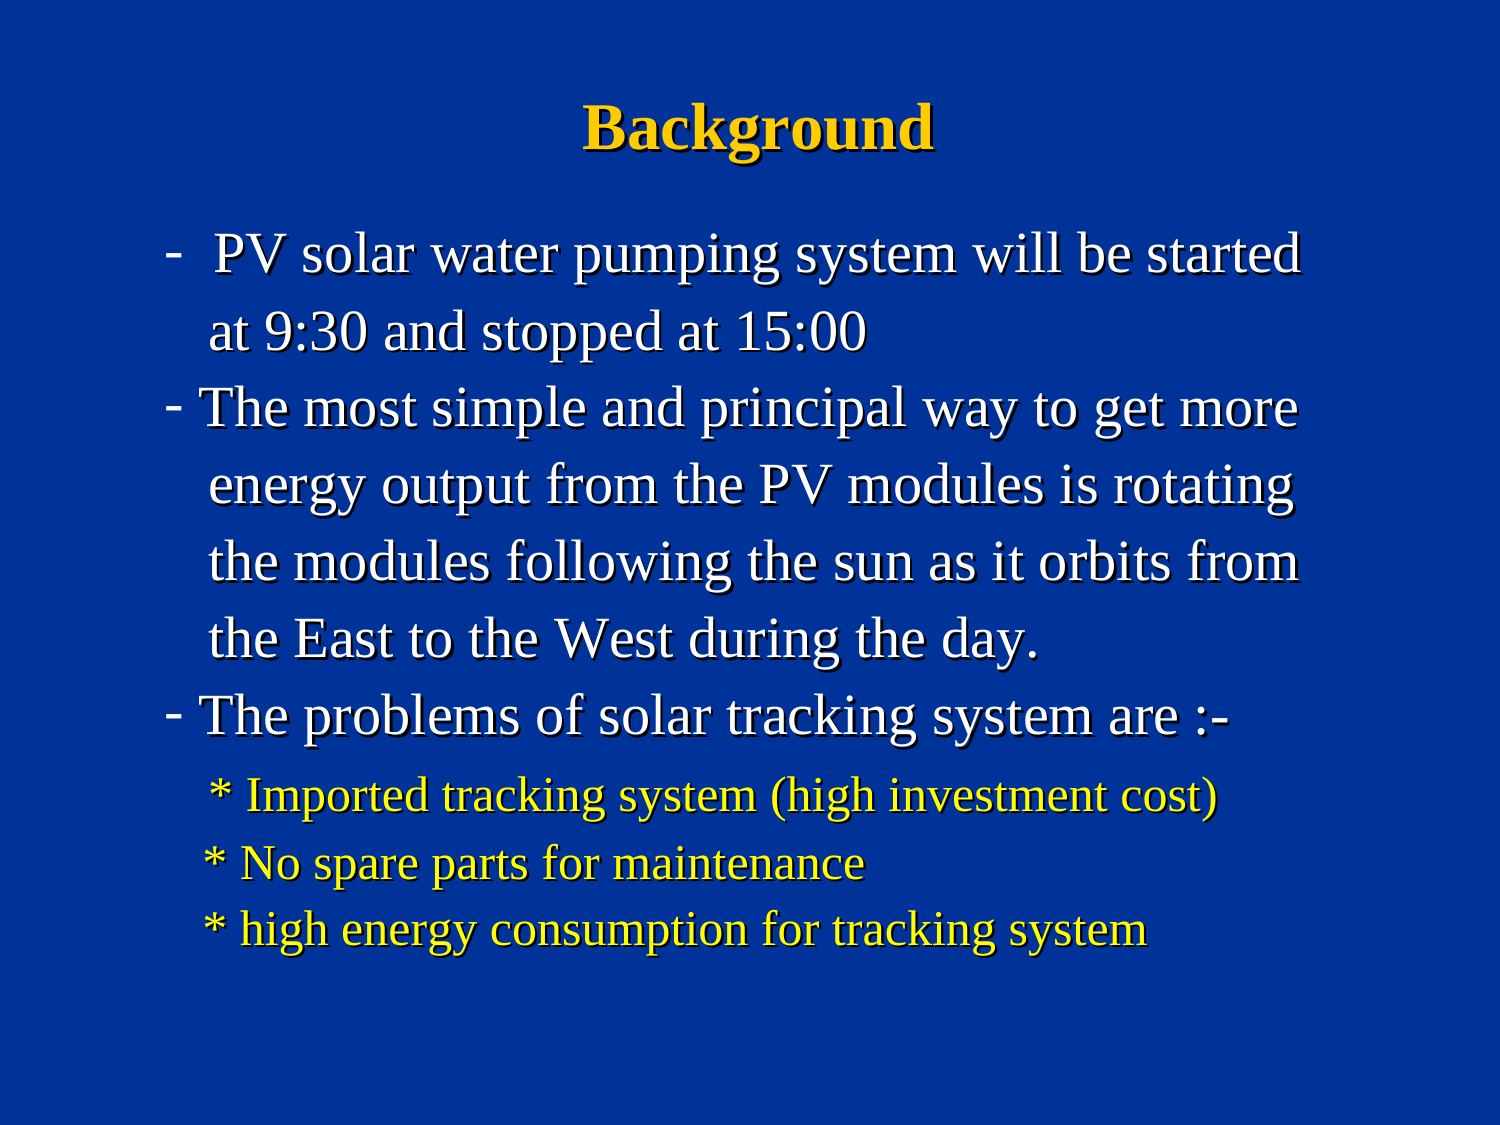

Background
 PV solar water pumping system will be started
 at 9:30 and stopped at 15:00
 The most simple and principal way to get more
 energy output from the PV modules is rotating
 the modules following the sun as it orbits from
 the East to the West during the day.
 The problems of solar tracking system are :-
 * Imported tracking system (high investment cost)
 * No spare parts for maintenance
 * high energy consumption for tracking system